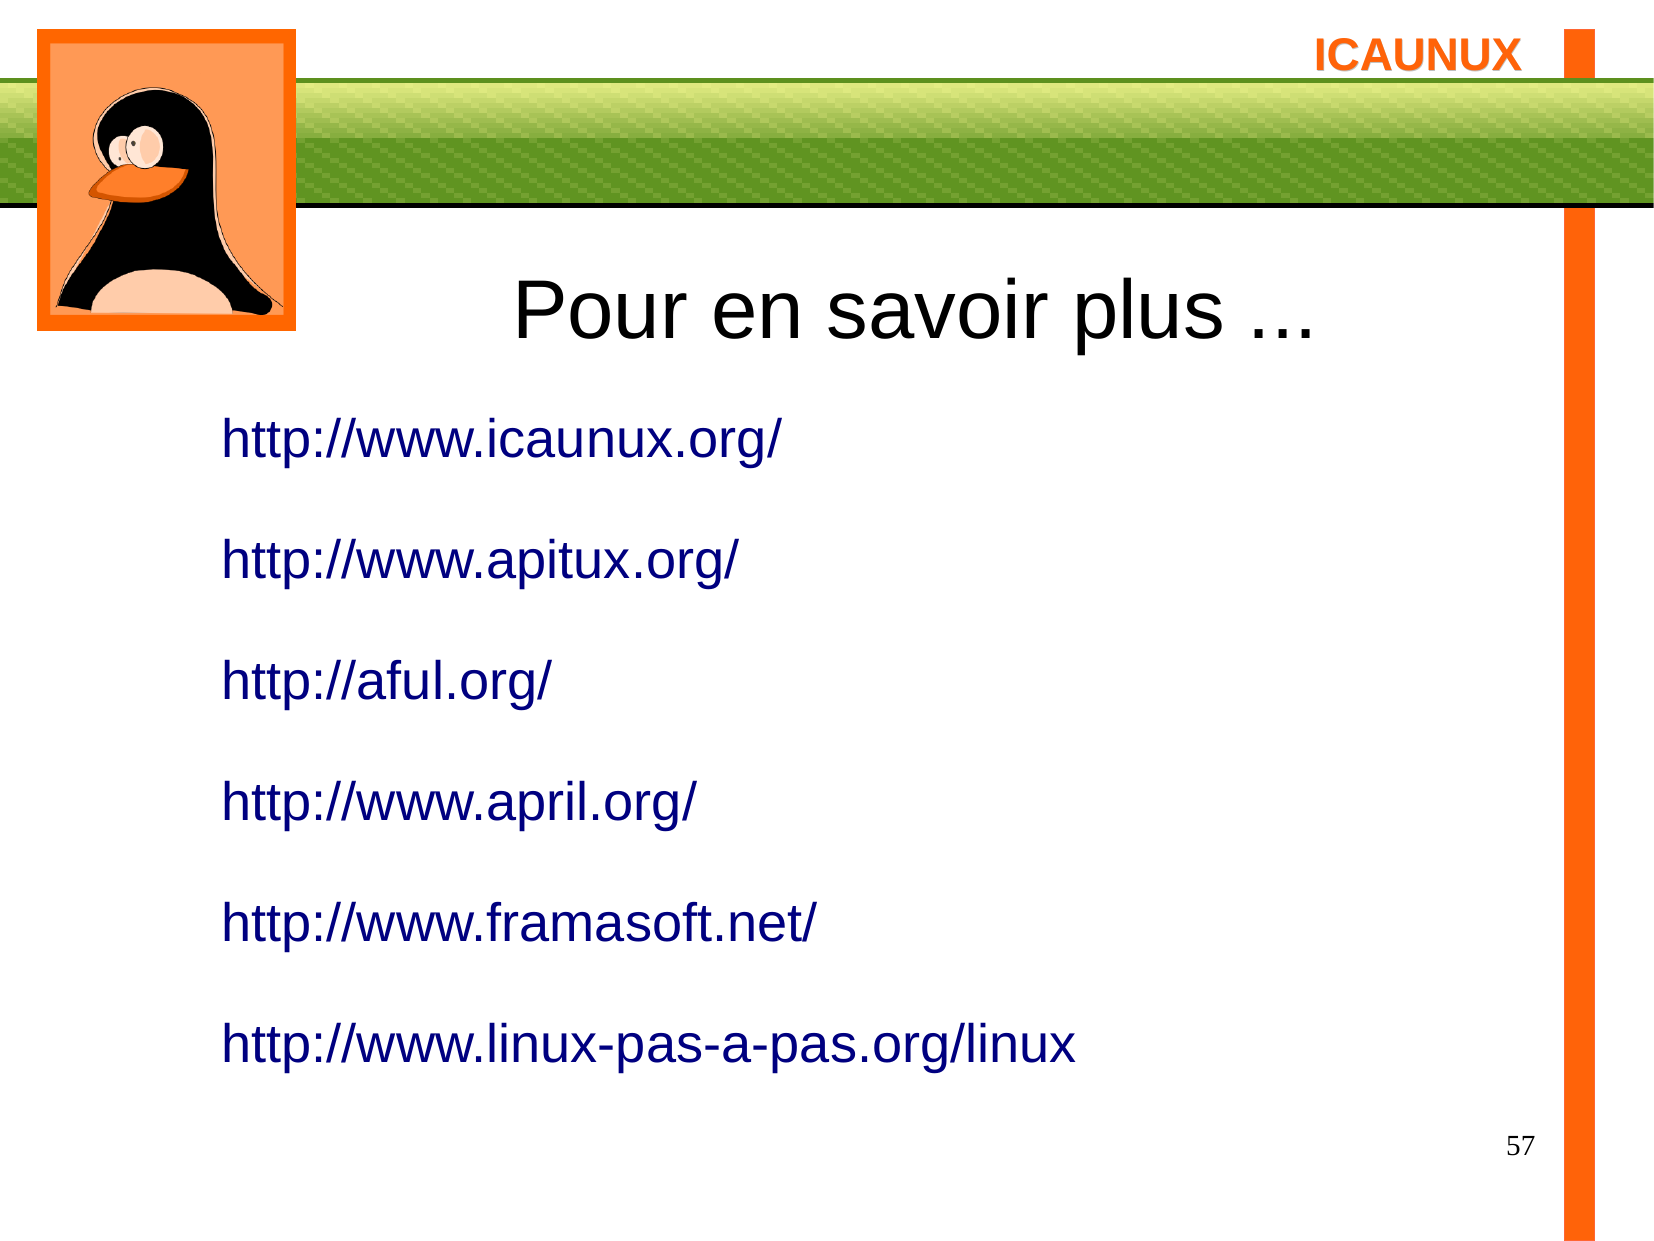

# Pour en savoir plus ...
http://www.icaunux.org/
http://www.apitux.org/
http://aful.org/
http://www.april.org/
http://www.framasoft.net/
http://www.linux-pas-a-pas.org/linux
57